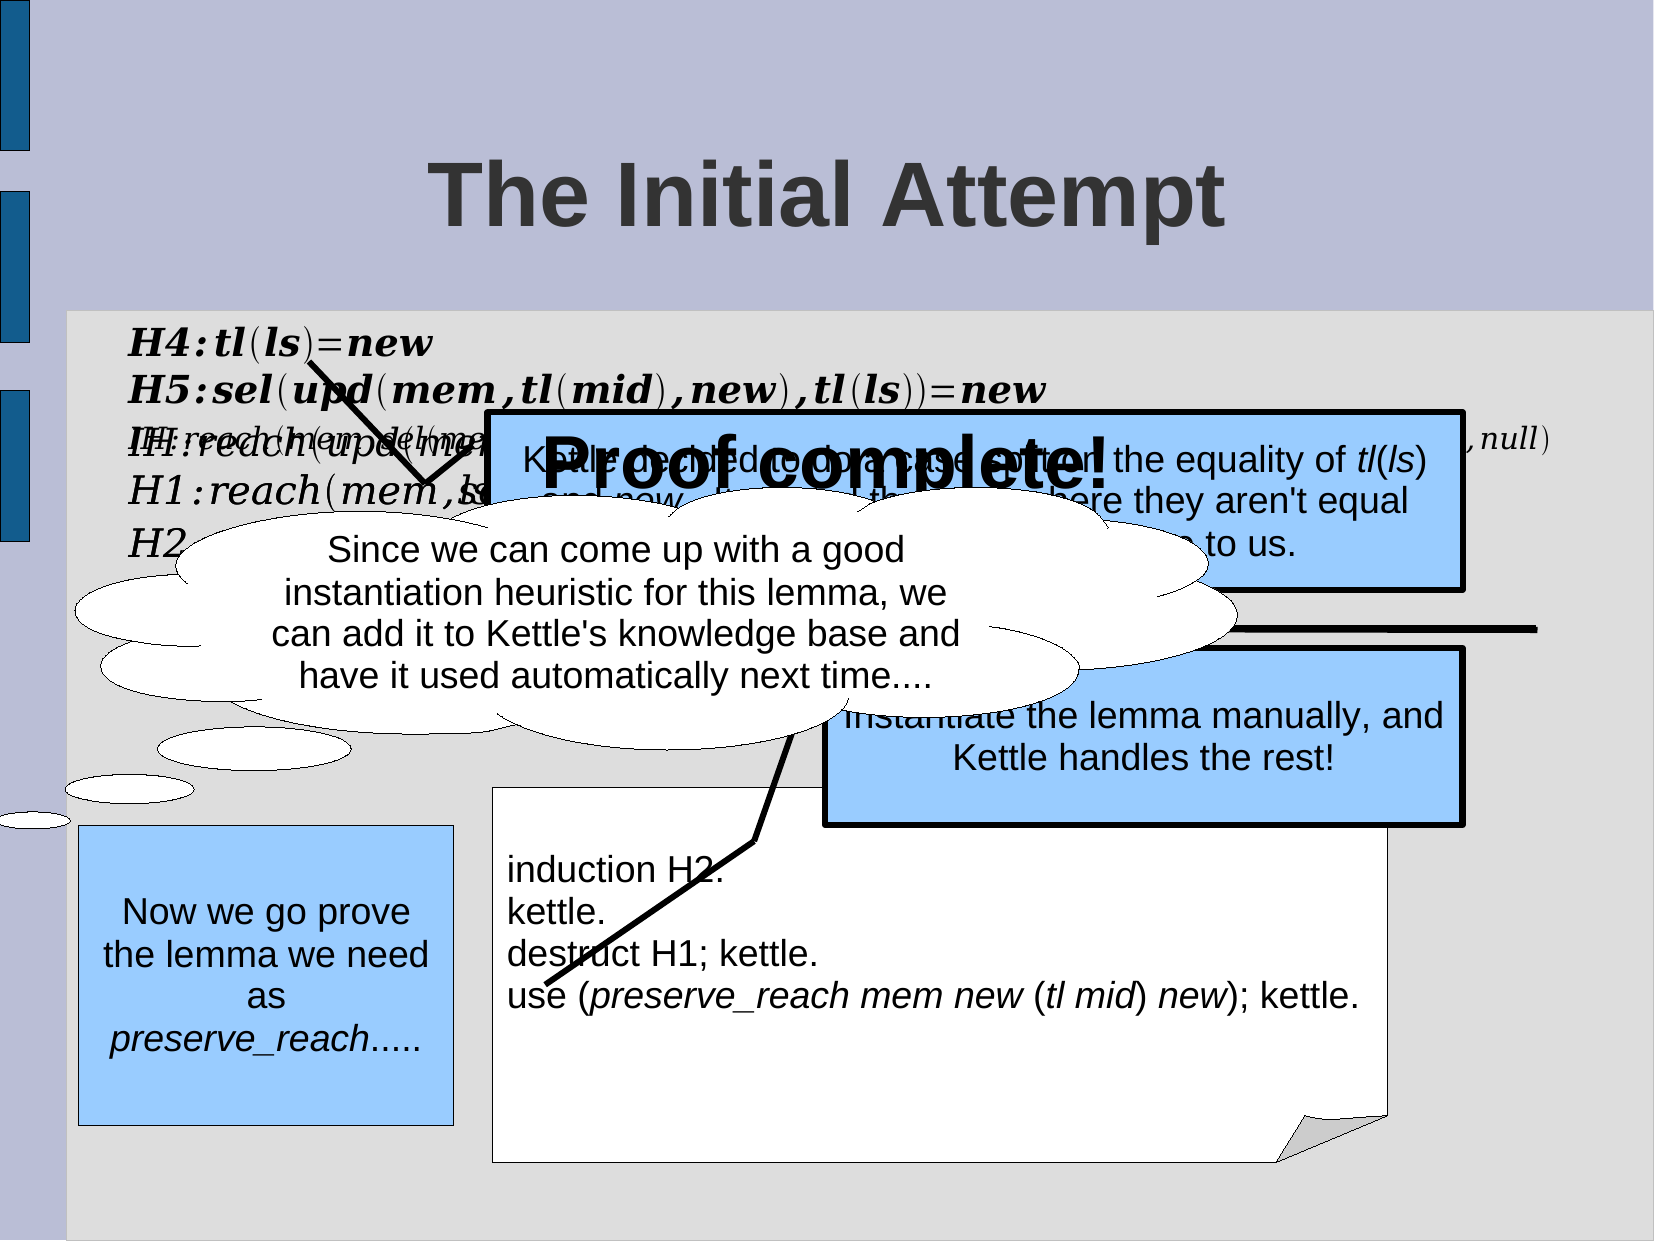

# The Initial Attempt
Kettle decided to do a case split on the equality of tl(ls) and new. It proved the case where they aren't equal and presents the remaining case to us.
Proof complete!
Since we can come up with a good instantiation heuristic for this lemma, we can add it to Kettle's knowledge base and have it used automatically next time....
Instantiate the lemma manually, and Kettle handles the rest!
induction H2.
kettle.
destruct H1; kettle.
use (preserve_reach mem new (tl mid) new); kettle.
Now we go prove the lemma we need as preserve_reach.....